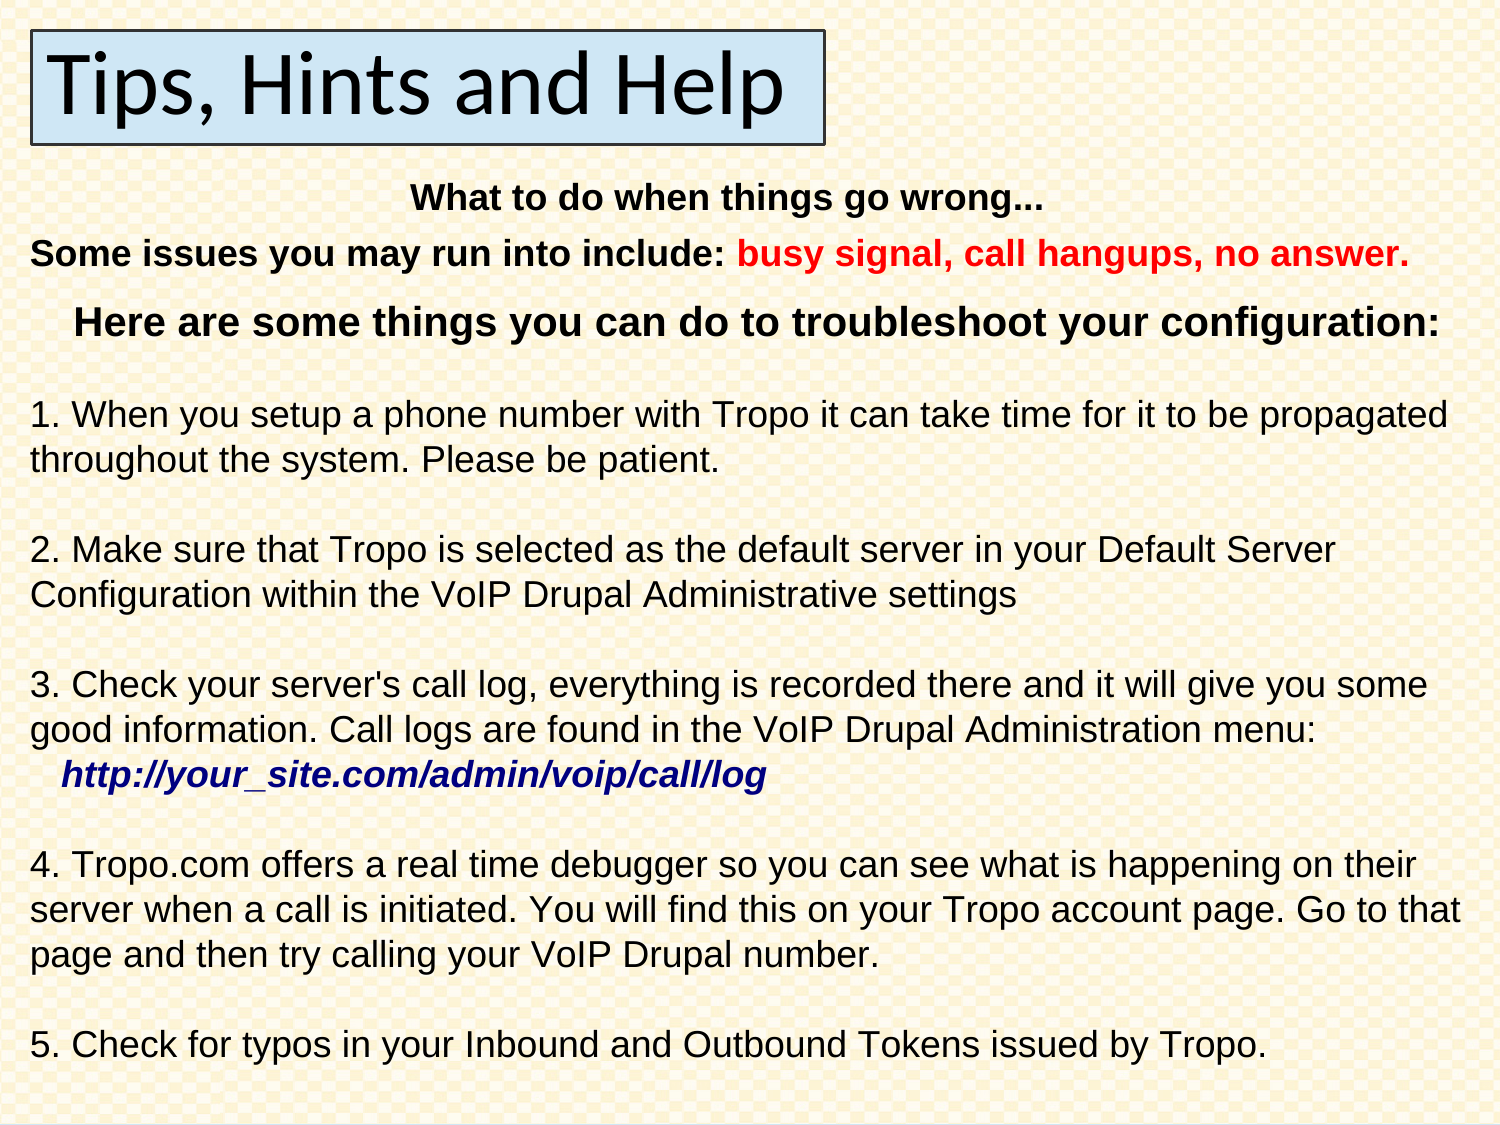

# Tips, Hints and Help
What to do when things go wrong...
Some issues you may run into include: busy signal, call hangups, no answer.
Here are some things you can do to troubleshoot your configuration:
 When you setup a phone number with Tropo it can take time for it to be propagated throughout the system. Please be patient.
 Make sure that Tropo is selected as the default server in your Default Server Configuration within the VoIP Drupal Administrative settings
 Check your server's call log, everything is recorded there and it will give you some good information. Call logs are found in the VoIP Drupal Administration menu:
http://your_site.com/admin/voip/call/log
 Tropo.com offers a real time debugger so you can see what is happening on their server when a call is initiated. You will find this on your Tropo account page. Go to that page and then try calling your VoIP Drupal number.
 Check for typos in your Inbound and Outbound Tokens issued by Tropo.